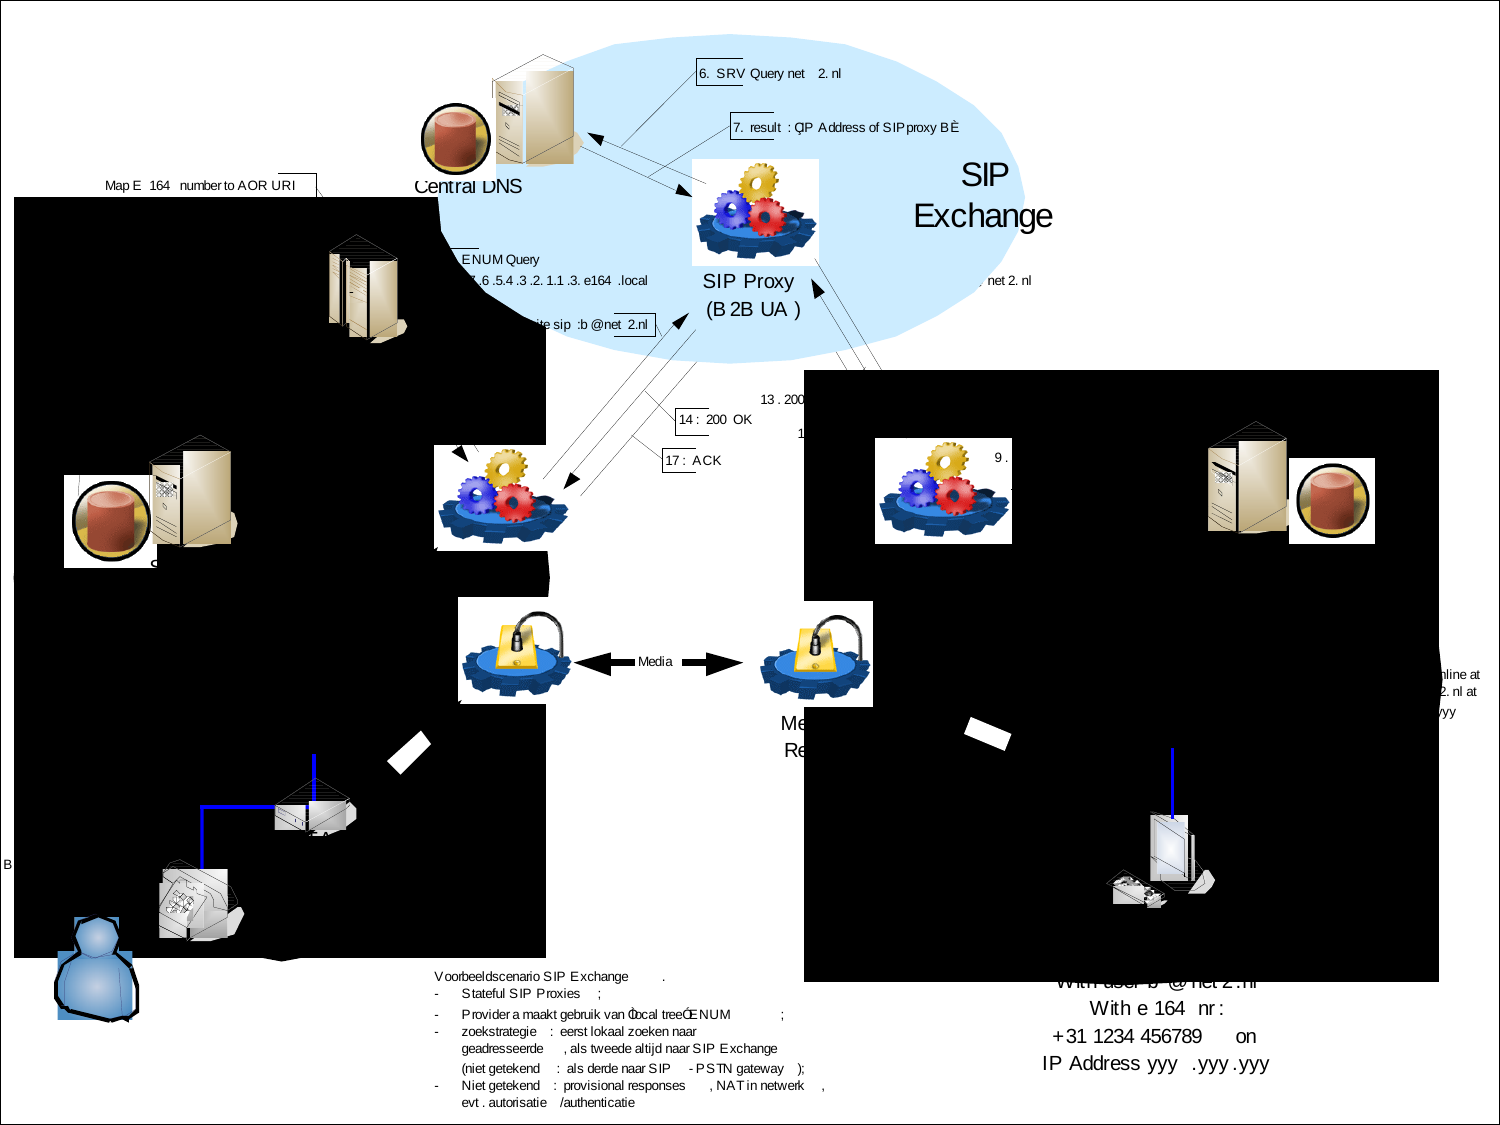

# Hoe werkt het
14
CAIW Holding